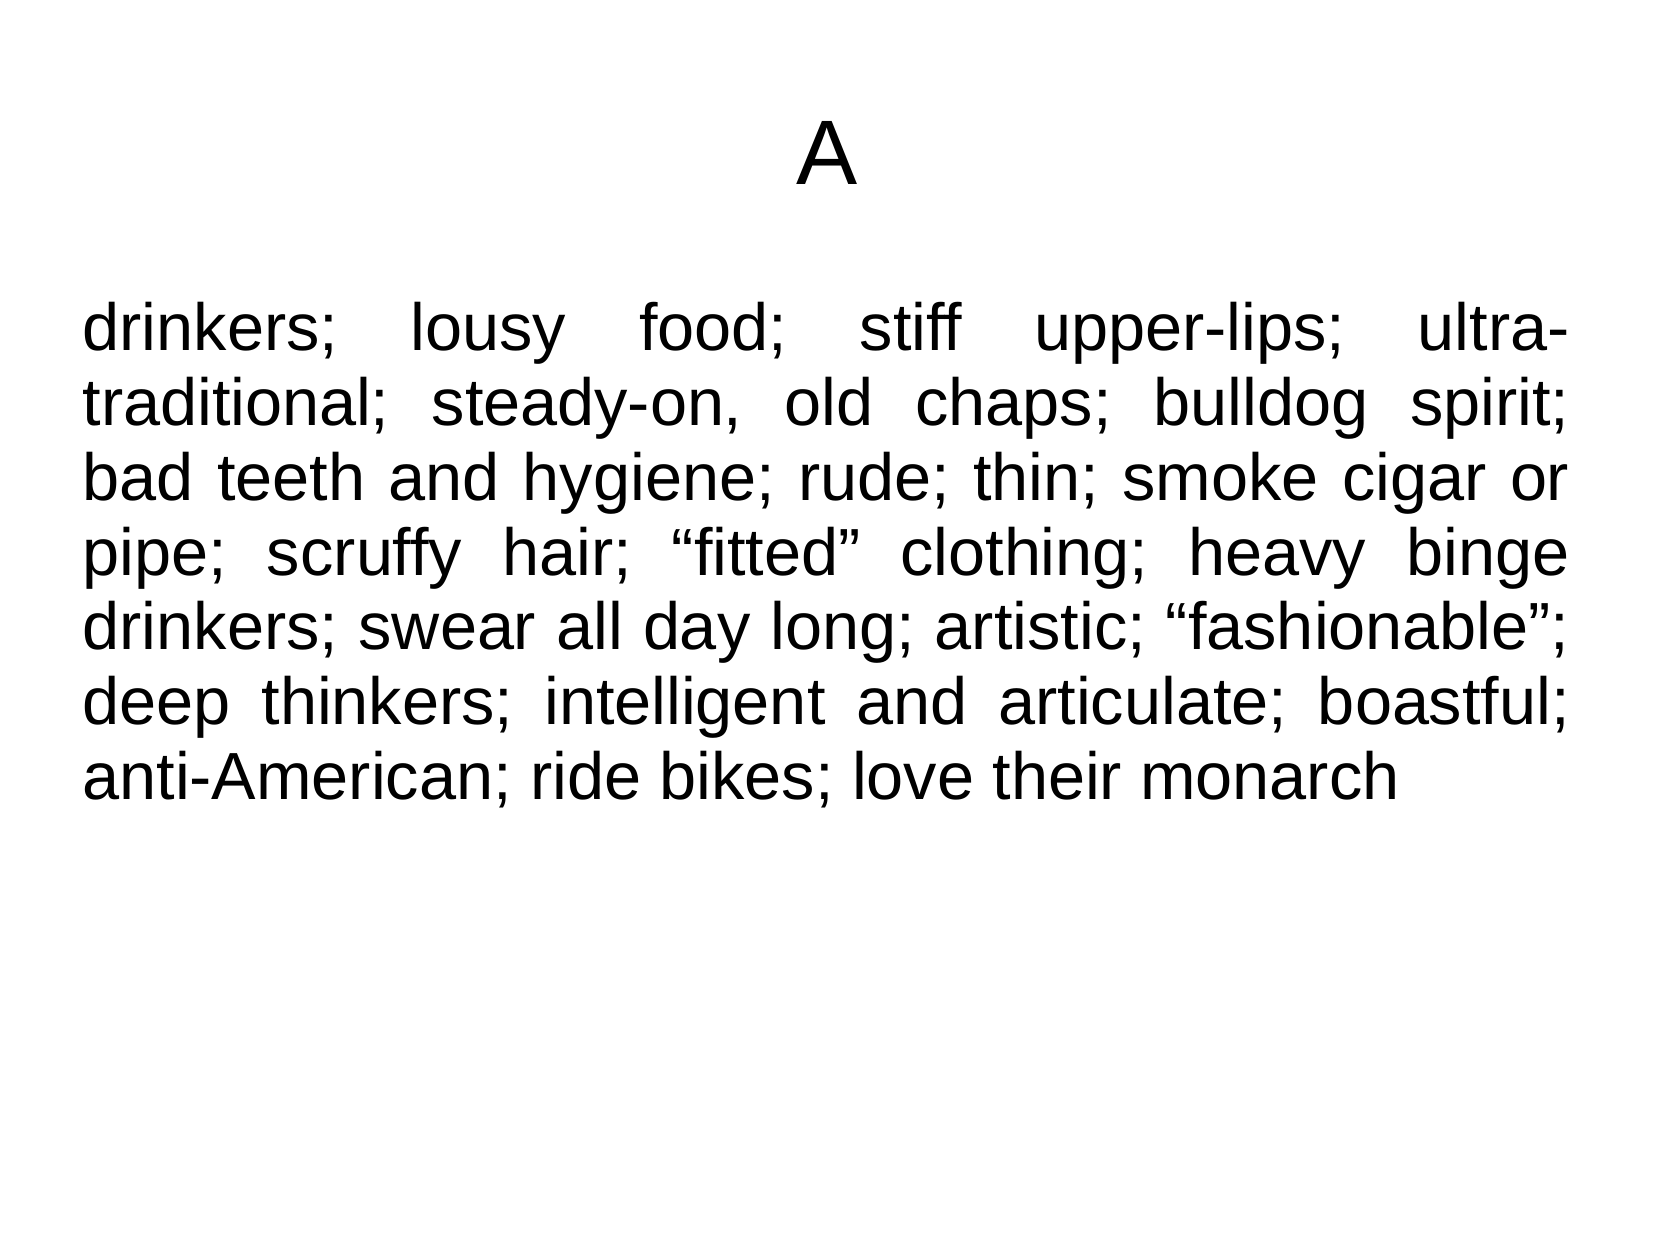

# A
drinkers; lousy food; stiff upper-lips; ultra-traditional; steady-on, old chaps; bulldog spirit; bad teeth and hygiene; rude; thin; smoke cigar or pipe; scruffy hair; “fitted” clothing; heavy binge drinkers; swear all day long; artistic; “fashionable”; deep thinkers; intelligent and articulate; boastful; anti-American; ride bikes; love their monarch